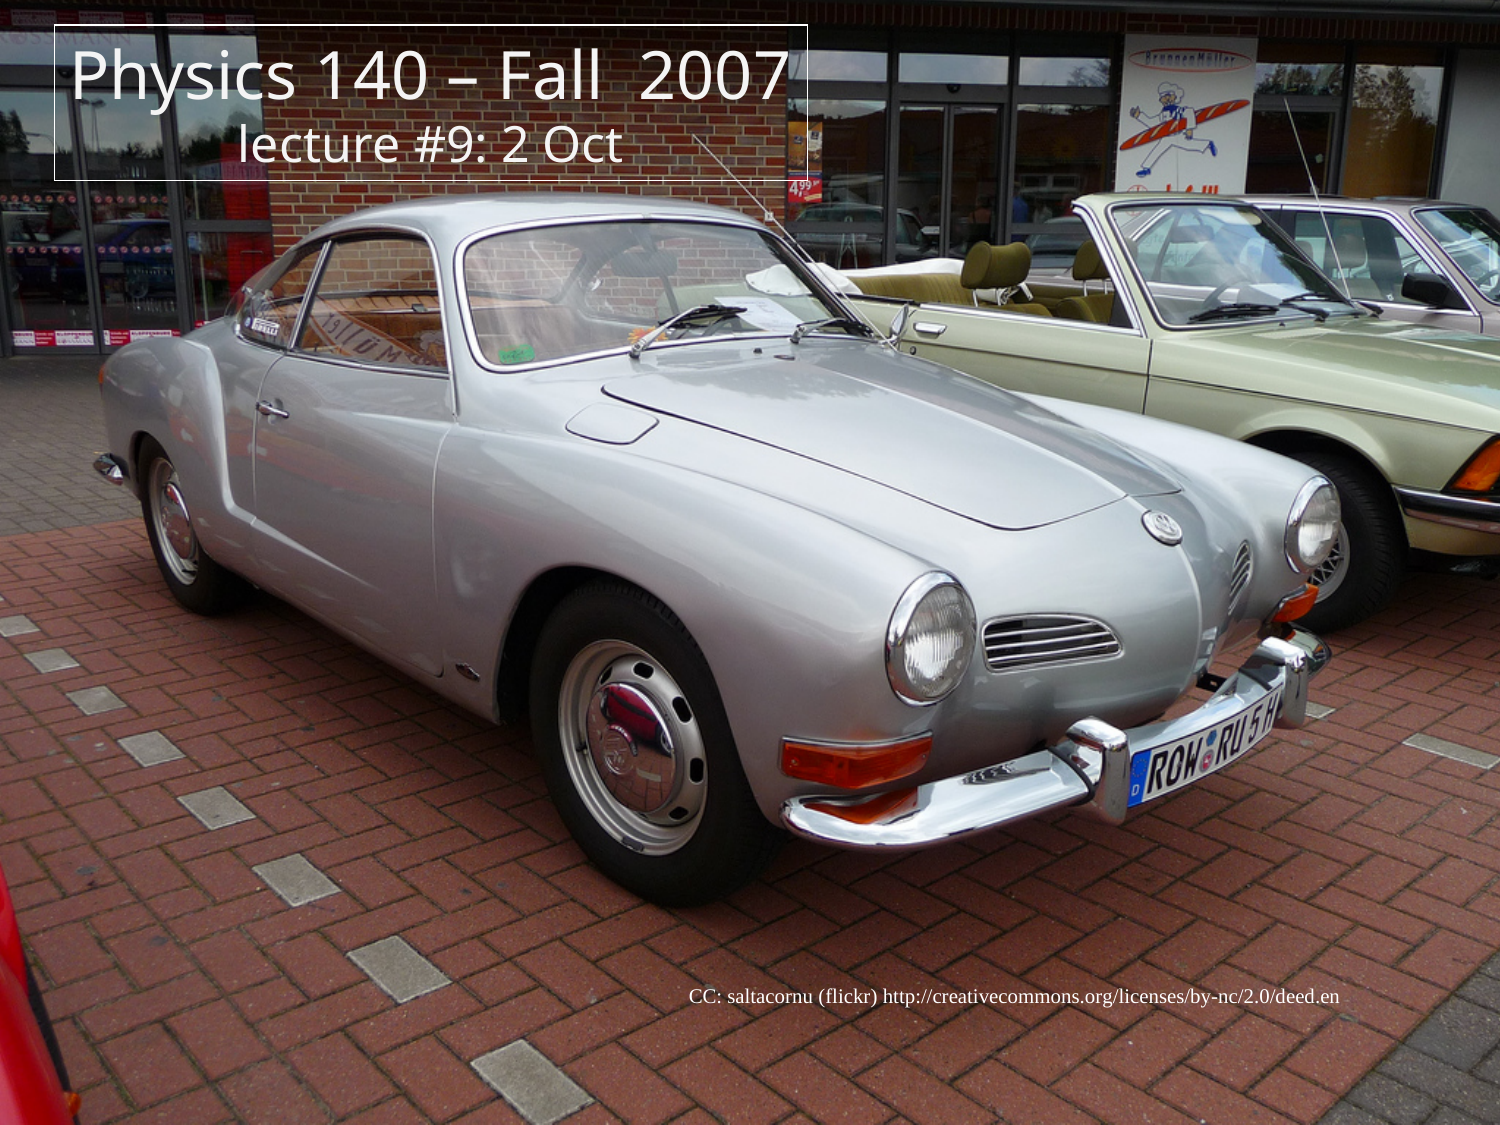

Physics 140 – Fall 2007
lecture #9: 2 Oct
CC: saltacornu (flickr) http://creativecommons.org/licenses/by-nc/2.0/deed.en